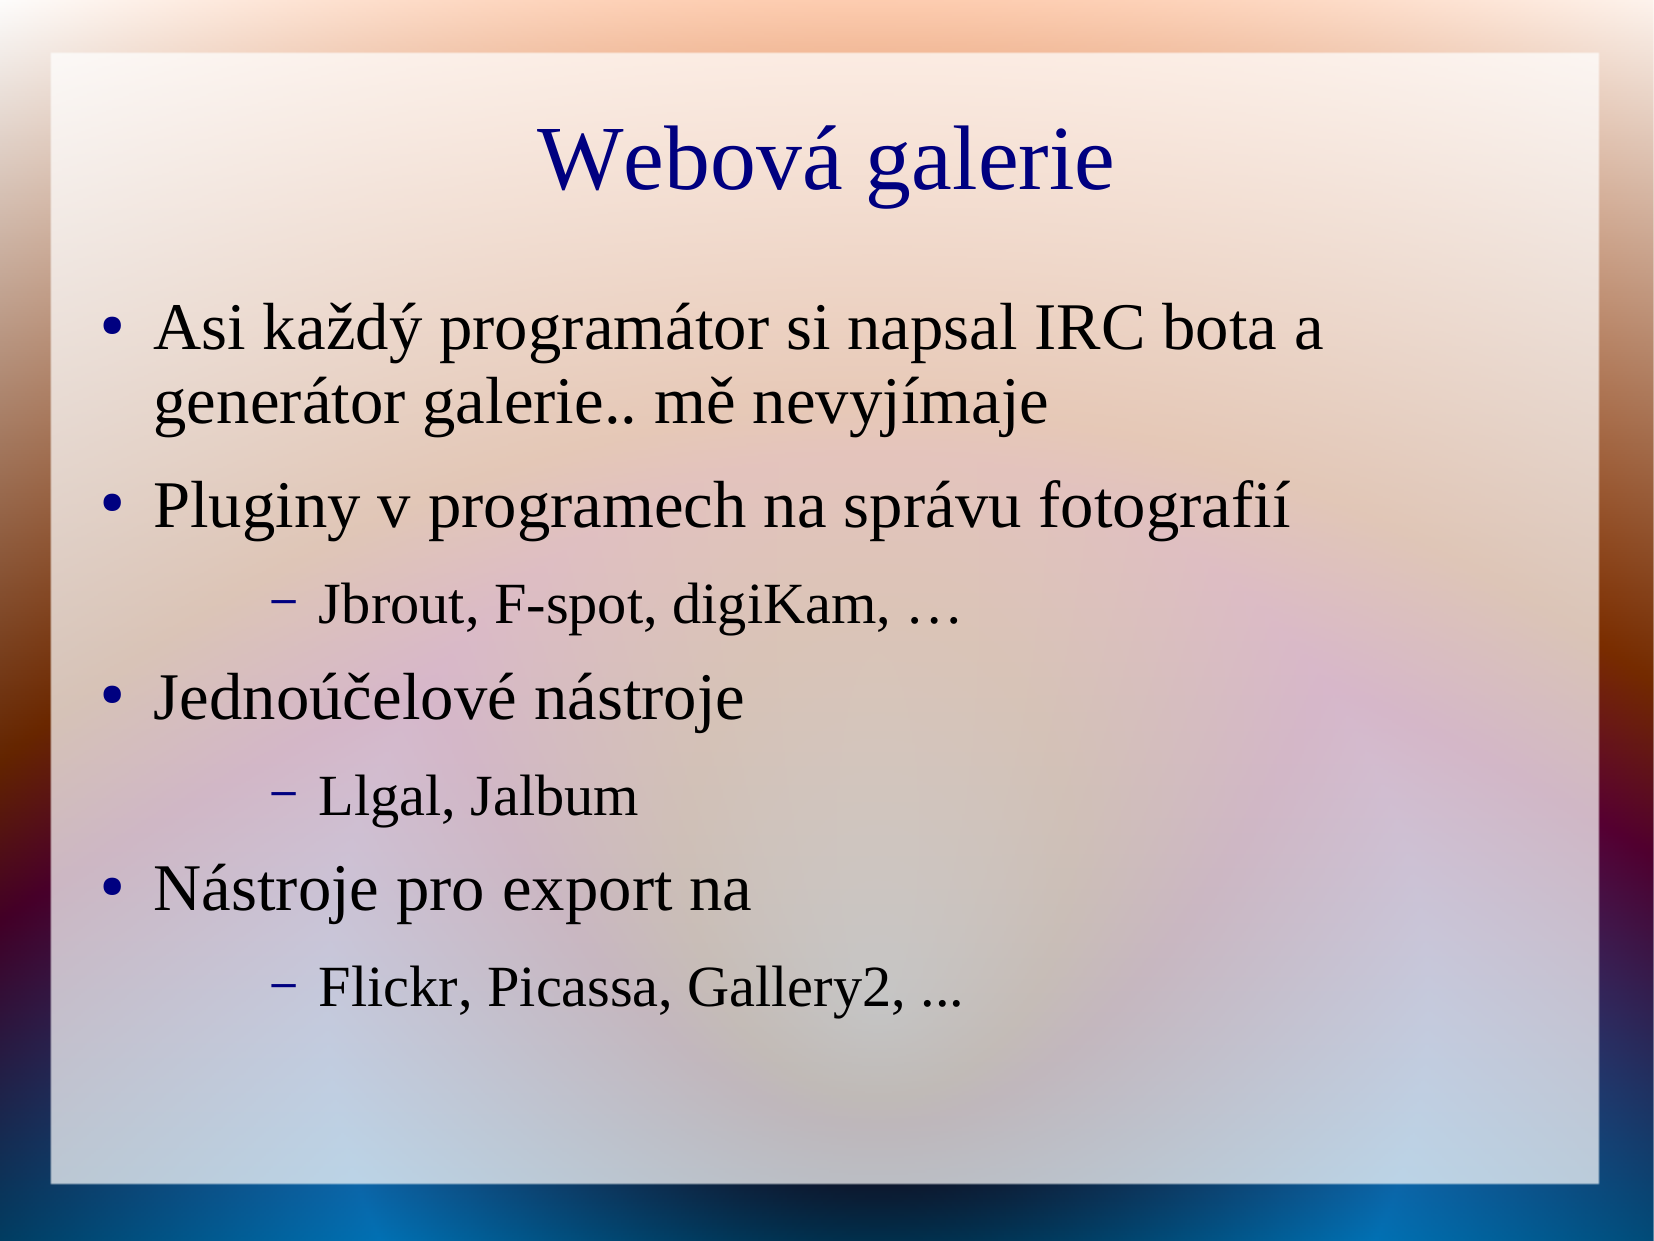

# Webová galerie
Asi každý programátor si napsal IRC bota a generátor galerie.. mě nevyjímaje
Pluginy v programech na správu fotografií
Jbrout, F-spot, digiKam, …
Jednoúčelové nástroje
Llgal, Jalbum
Nástroje pro export na
Flickr, Picassa, Gallery2, ...